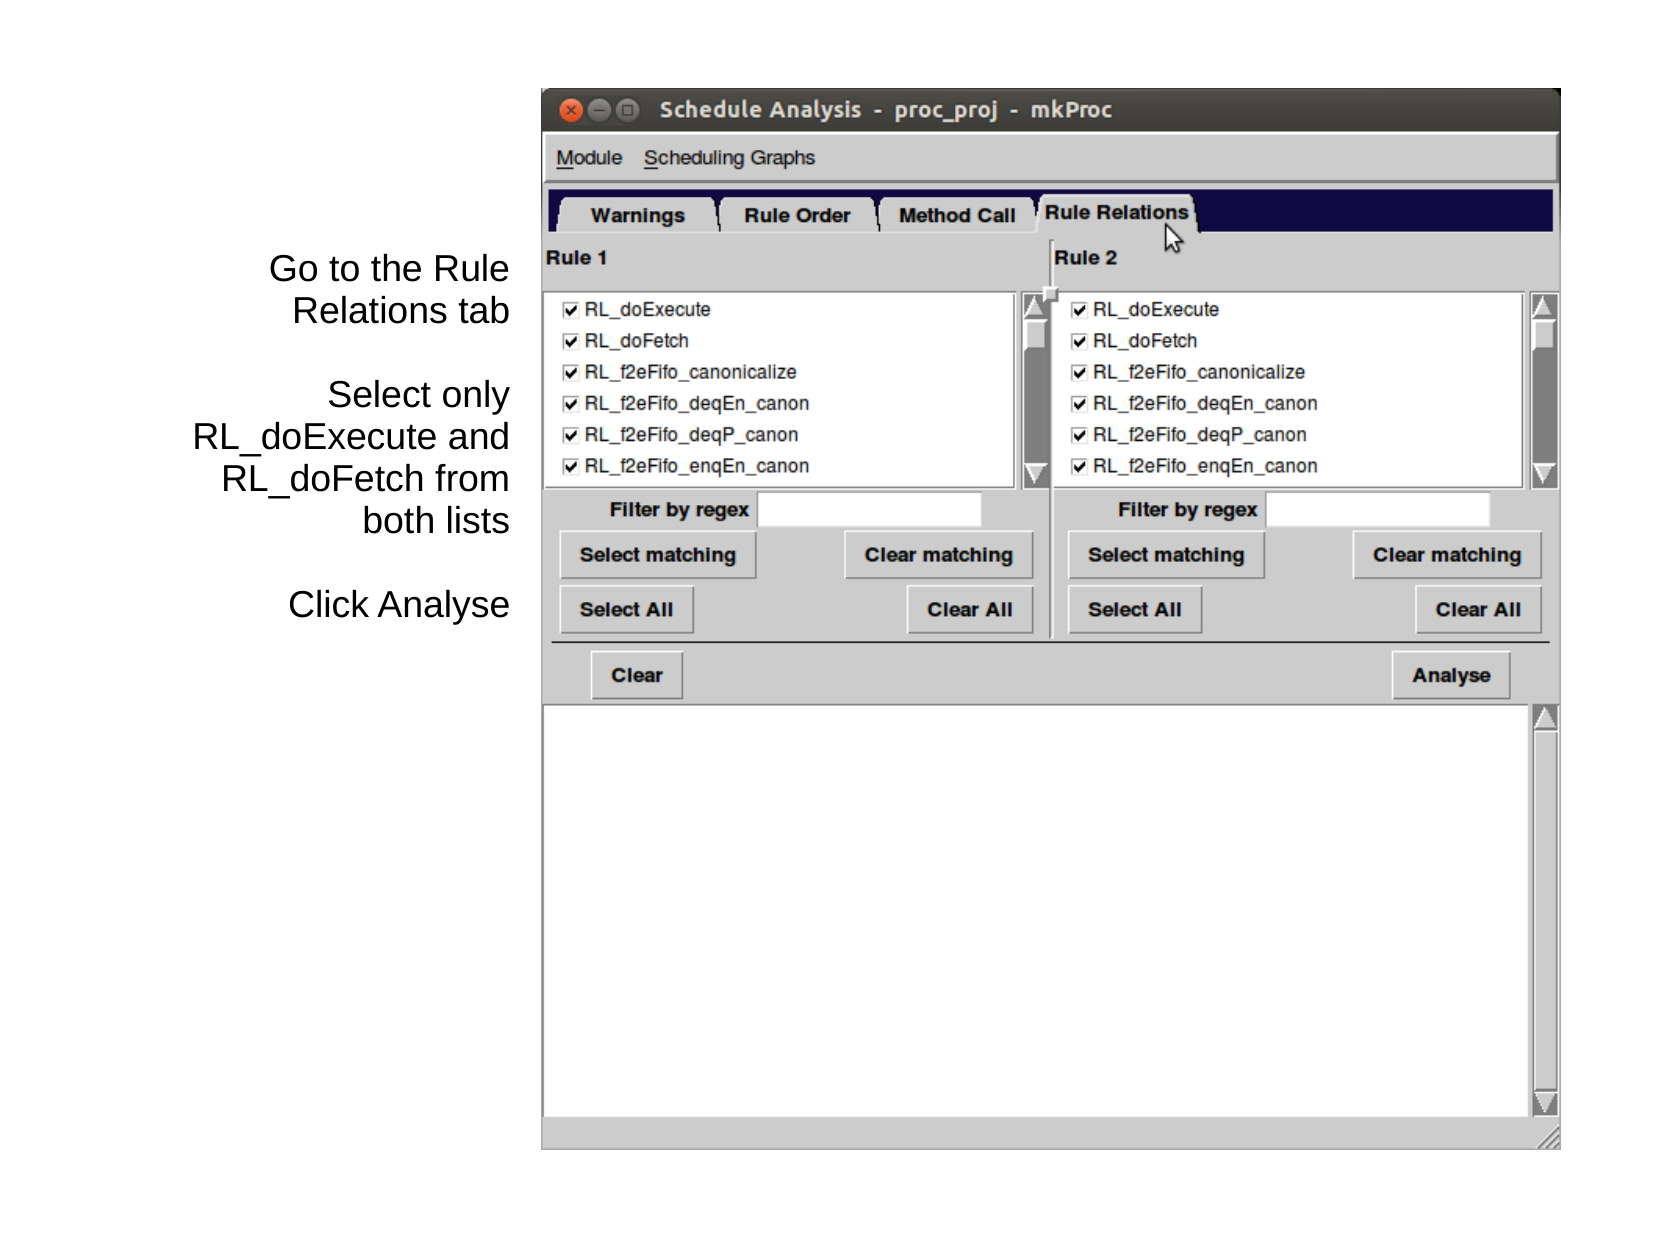

Go to the Rule Relations tab
Select only RL_doExecute and RL_doFetch from both lists
Click Analyse